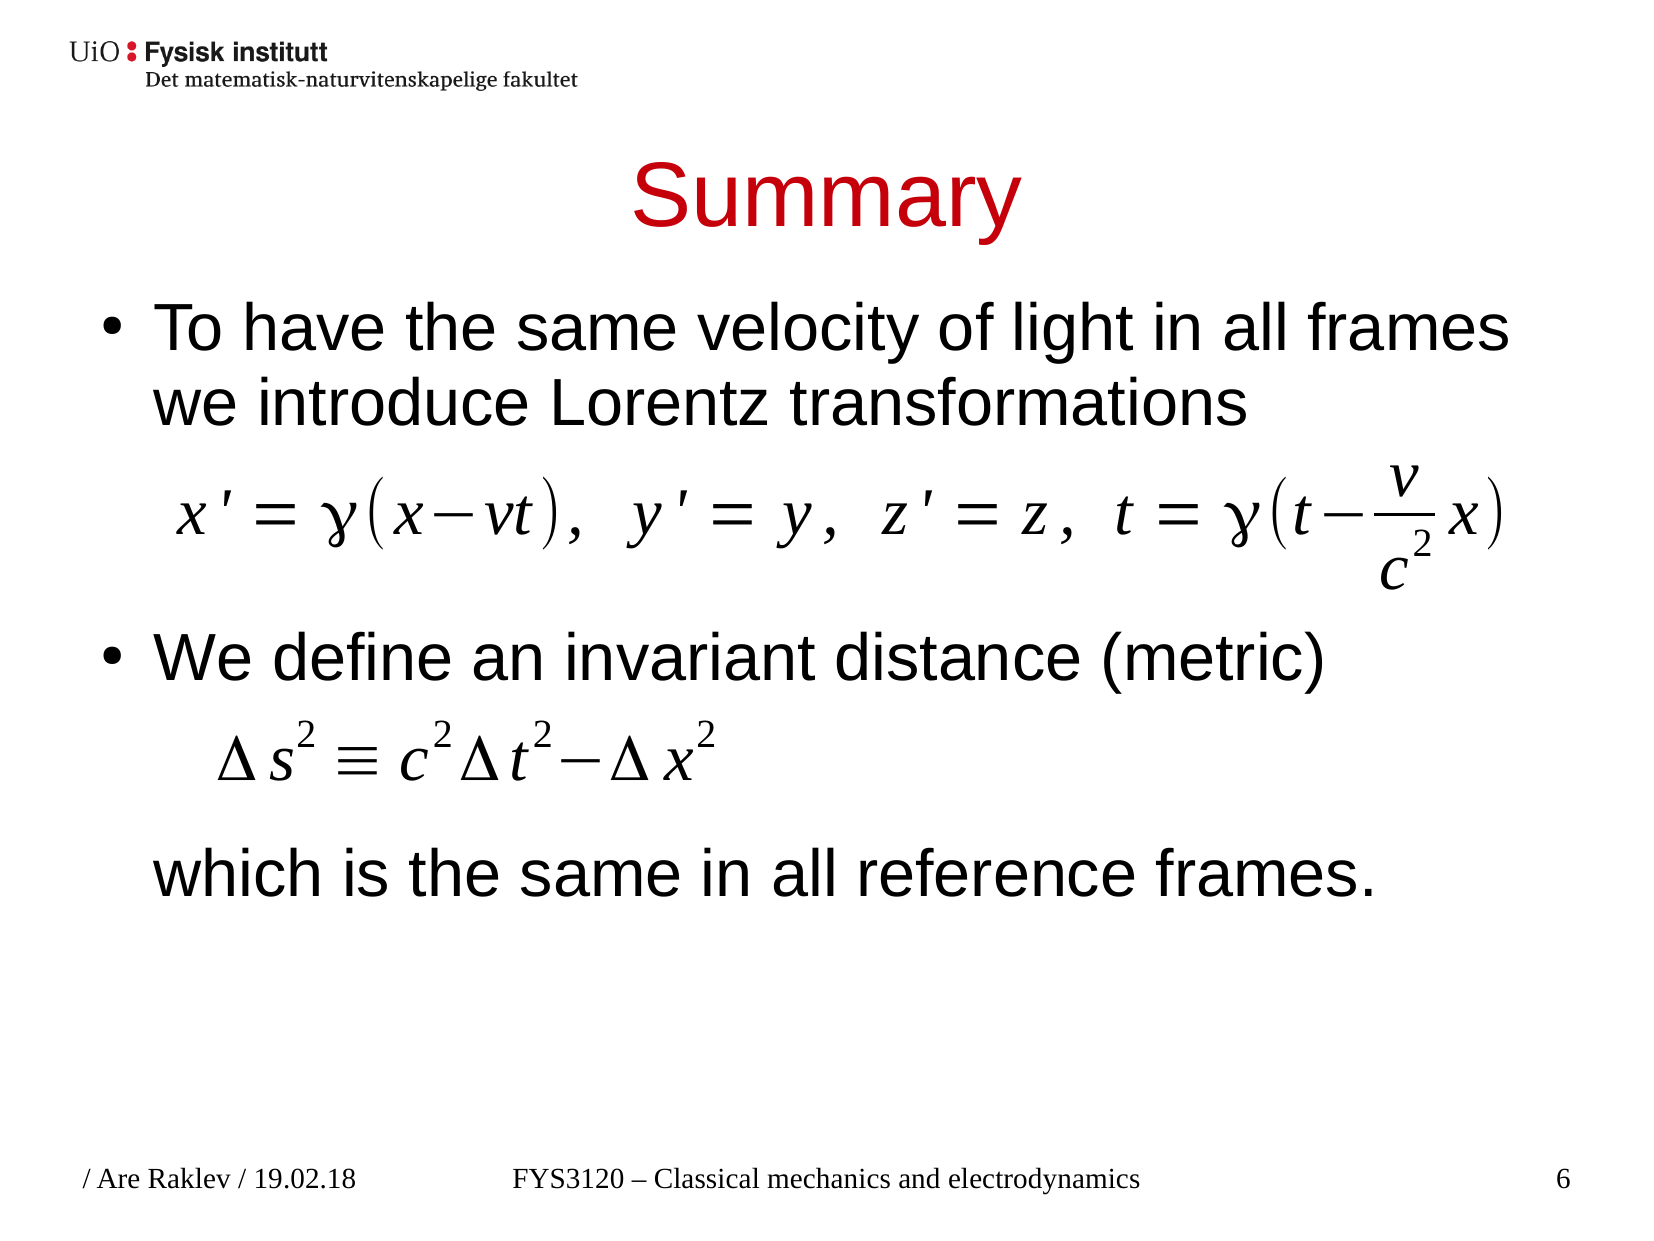

# Summary
To have the same velocity of light in all frames we introduce Lorentz transformations
We define an invariant distance (metric)
which is the same in all reference frames.
/ Are Raklev / 19.02.18
FYS3120 – Classical mechanics and electrodynamics
6